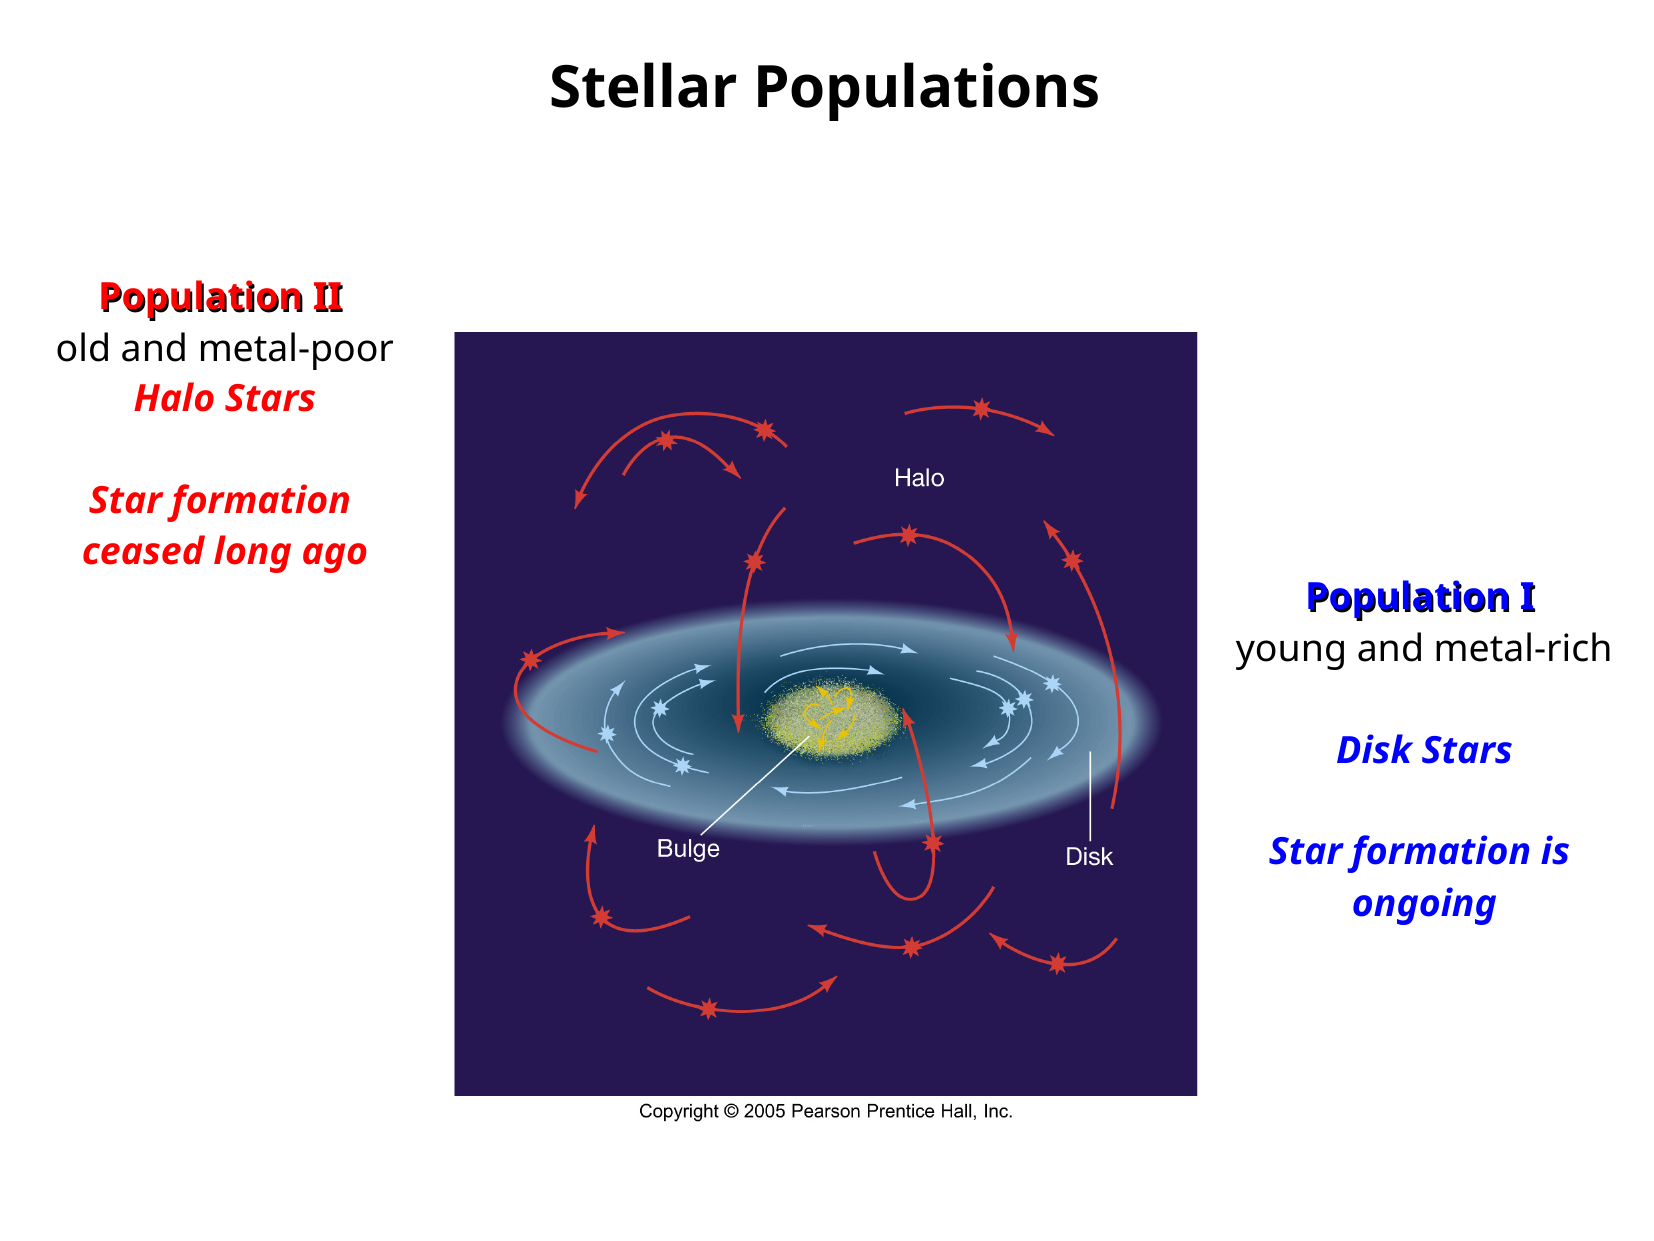

Stellar Populations
Population II
old and metal-poor
Halo Stars
Star formation
ceased long ago
Population I
young and metal-rich
Disk Stars
Star formation is
ongoing